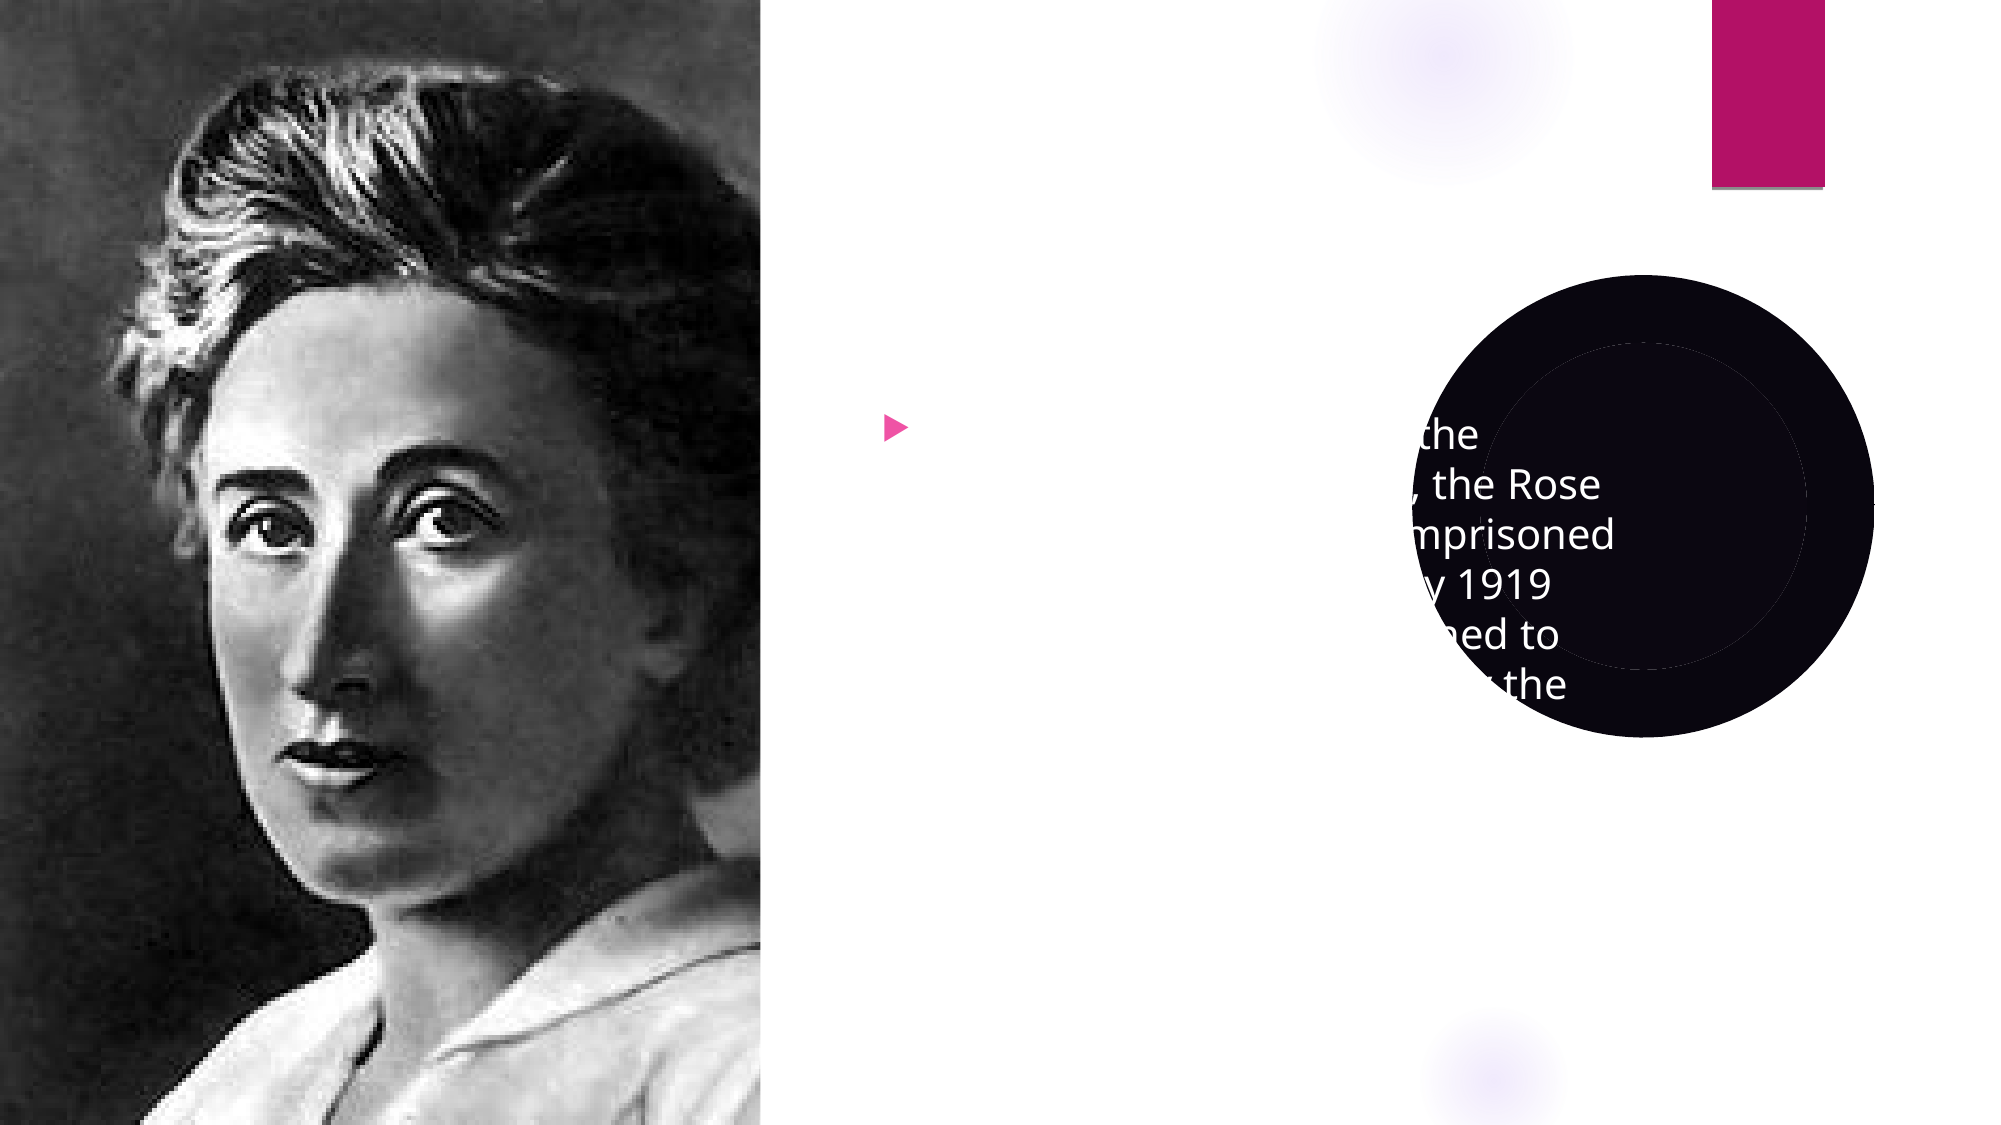

#
For his activities against the German Government, the Rose of Luxembourg was imprisoned and shot on 15 January 1919 year. Her corpse throwned to the channel, which is why the body was found until July 1.